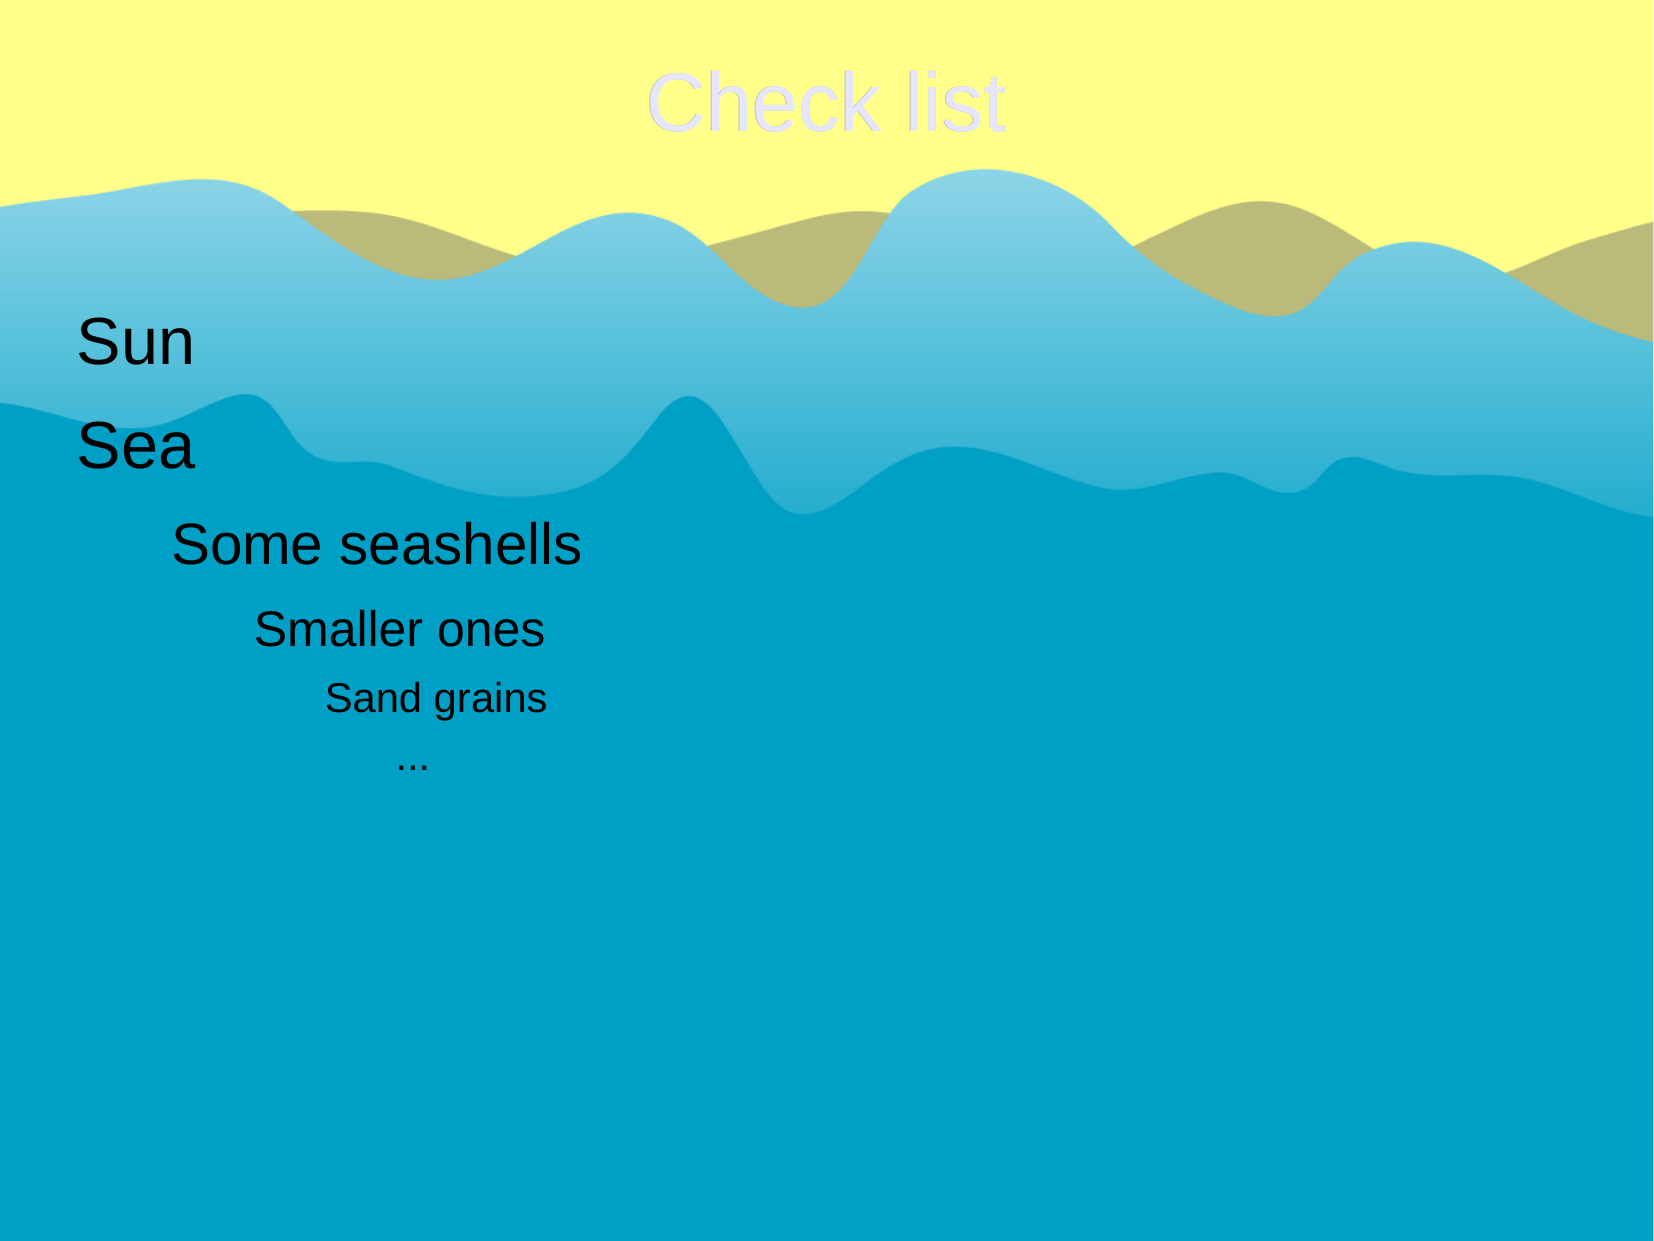

# Check list
Sun
Sea
Some seashells
Smaller ones
Sand grains
...